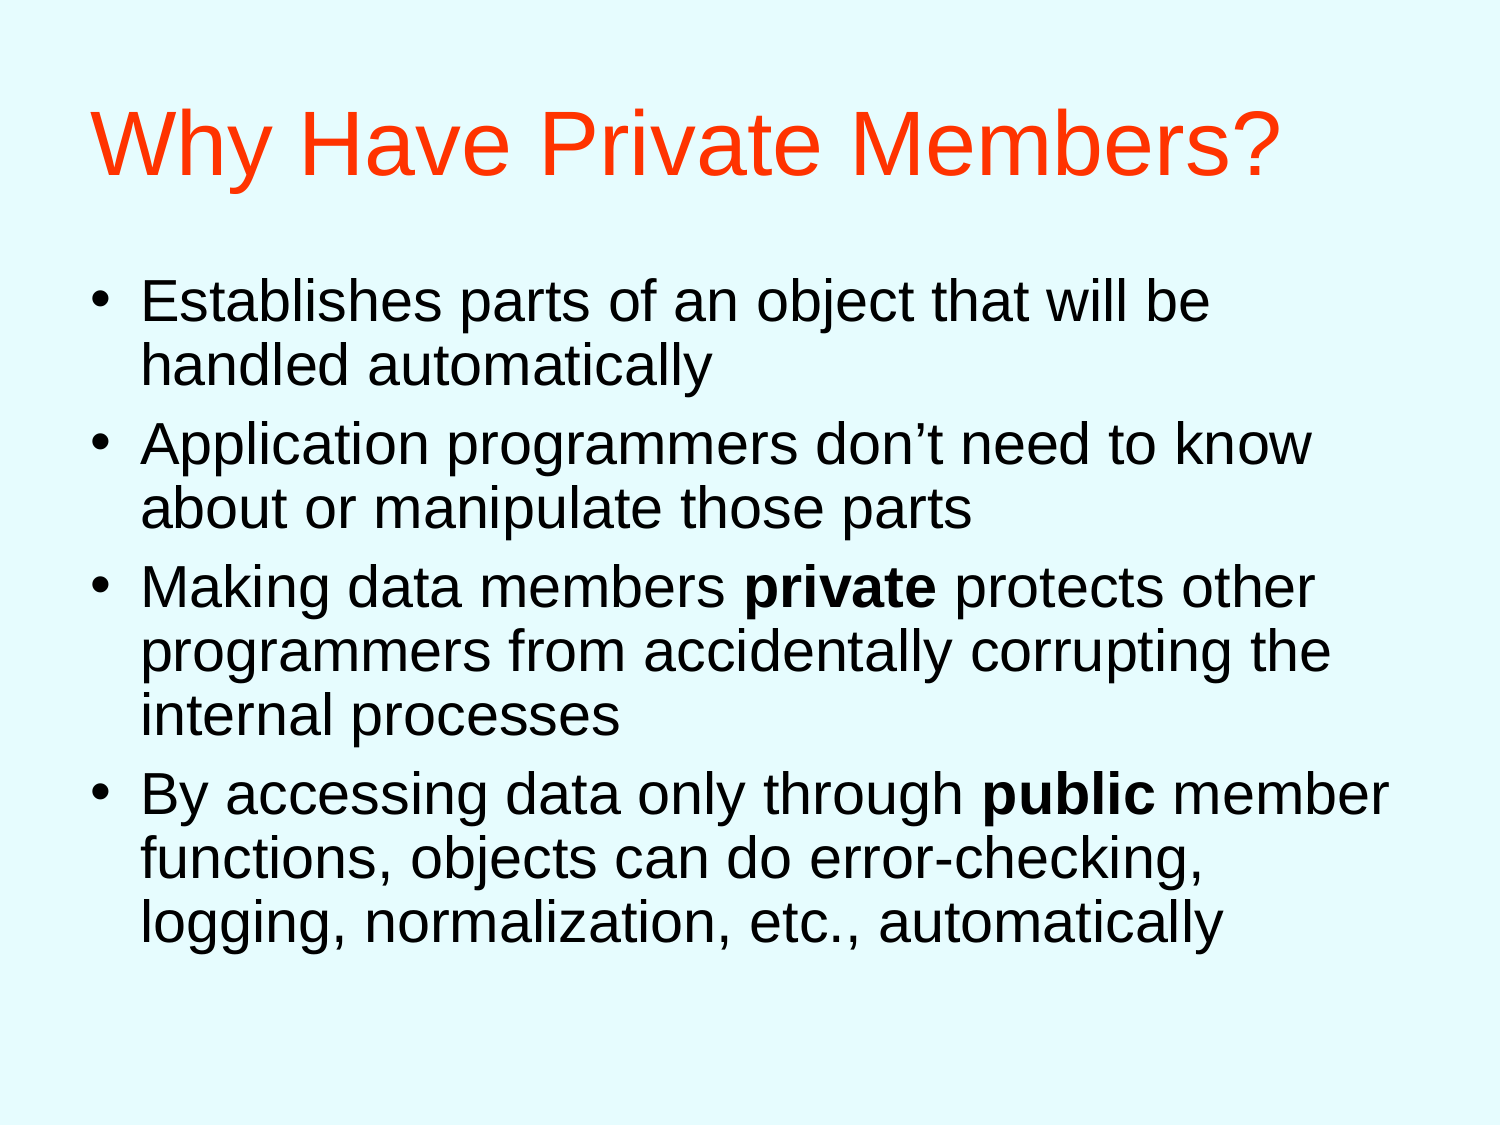

# Why Have Private Members?
Establishes parts of an object that will be handled automatically
Application programmers don’t need to know about or manipulate those parts
Making data members private protects other programmers from accidentally corrupting the internal processes
By accessing data only through public member functions, objects can do error-checking, logging, normalization, etc., automatically